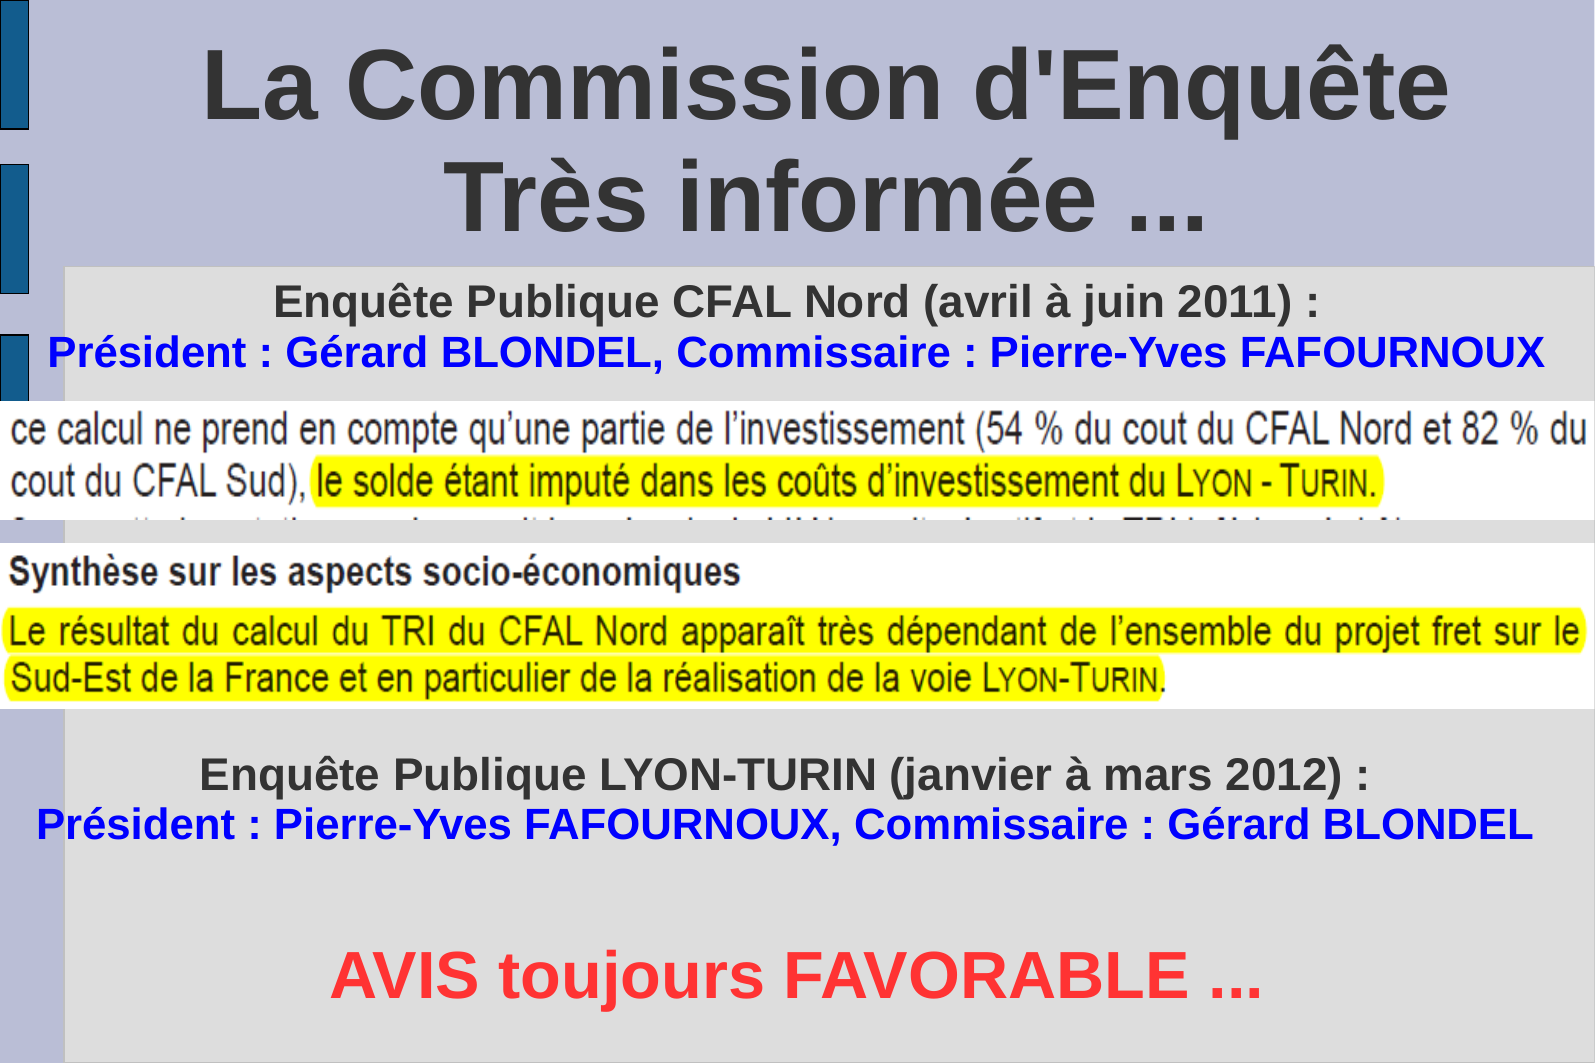

La Commission d'Enquête
Très informée ...
Enquête Publique CFAL Nord (avril à juin 2011) :
Président : Gérard BLONDEL, Commissaire : Pierre-Yves FAFOURNOUX
Enquête Publique LYON-TURIN (janvier à mars 2012) :
Président : Pierre-Yves FAFOURNOUX, Commissaire : Gérard BLONDEL
AVIS toujours FAVORABLE ...